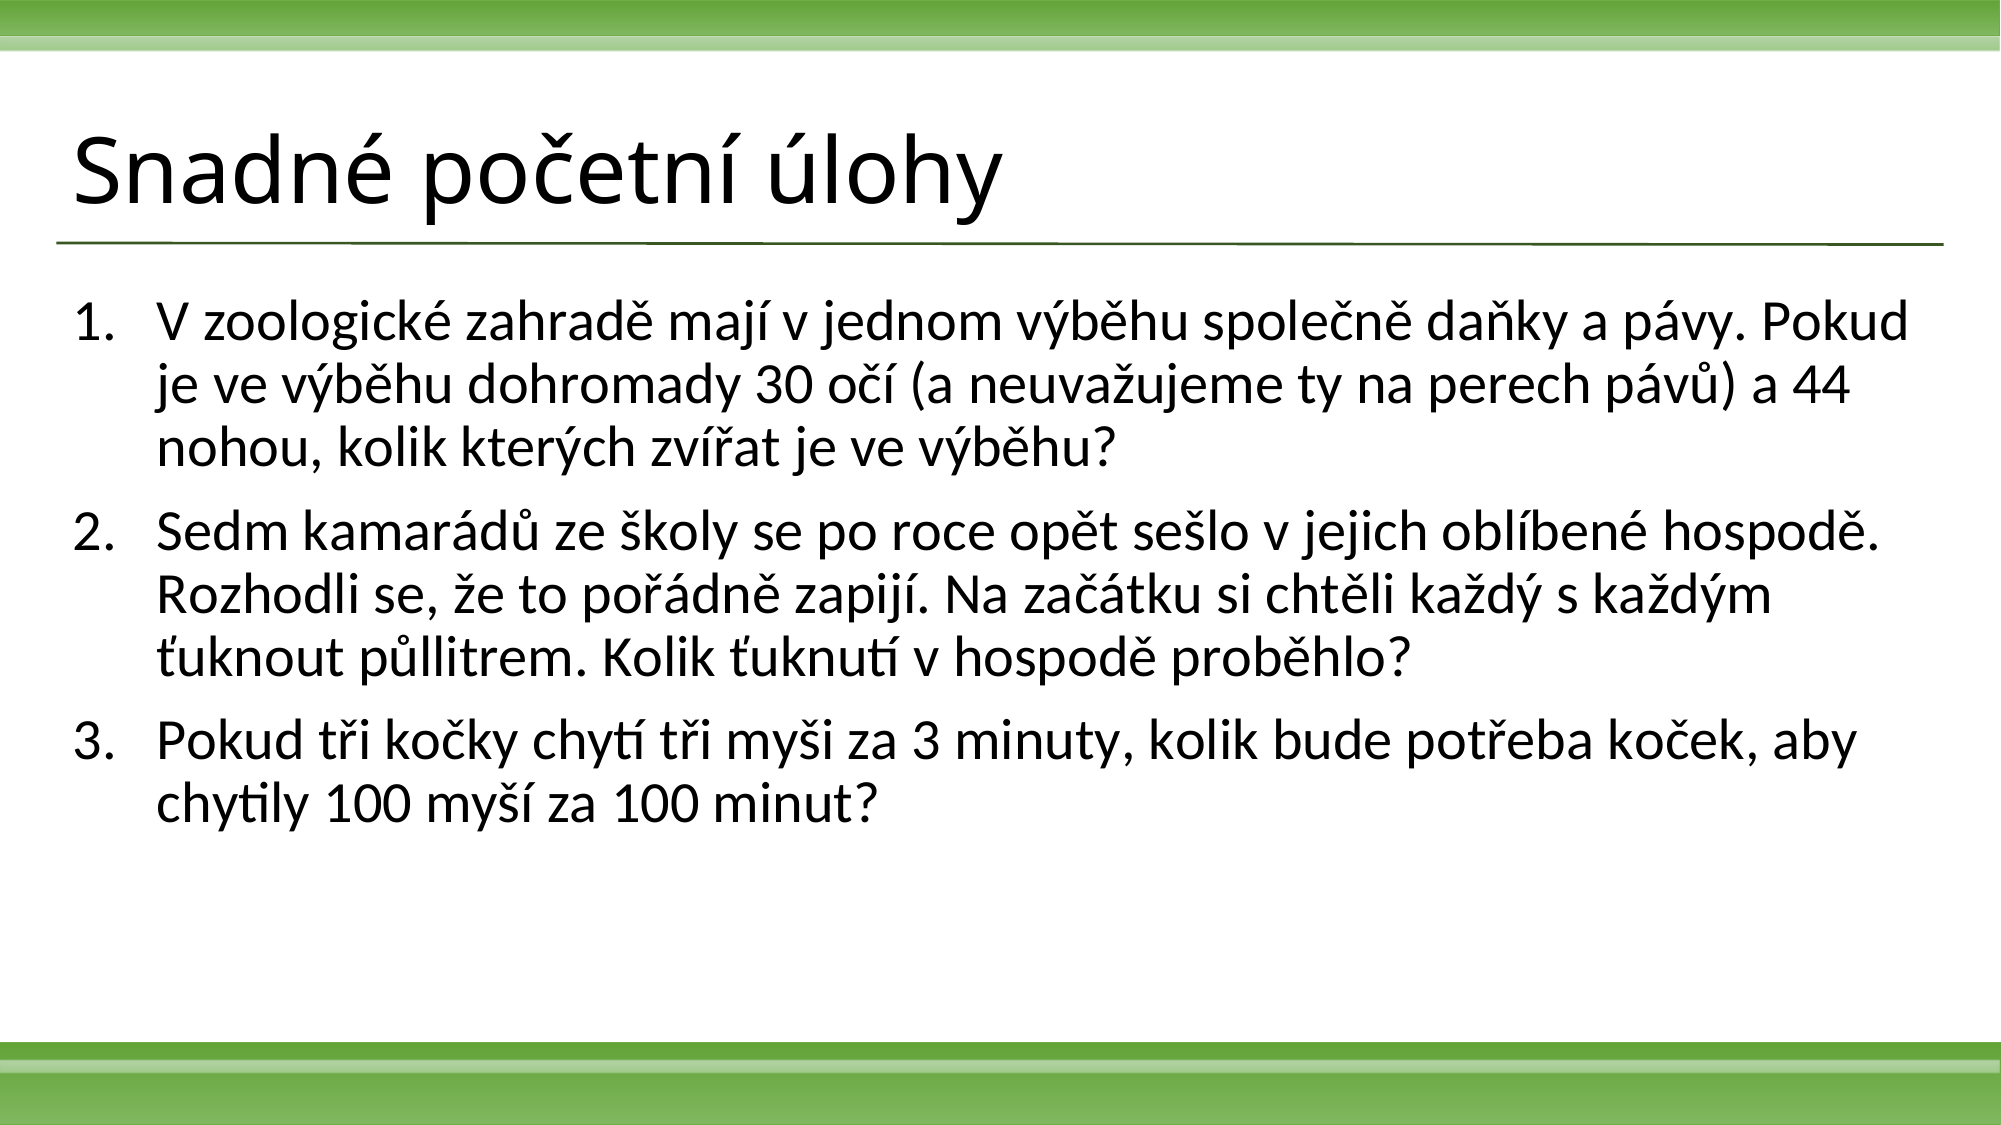

# Snadné početní úlohy
V zoologické zahradě mají v jednom výběhu společně daňky a pávy. Pokud je ve výběhu dohromady 30 očí (a neuvažujeme ty na perech pávů) a 44 nohou, kolik kterých zvířat je ve výběhu?
Sedm kamarádů ze školy se po roce opět sešlo v jejich oblíbené hospodě. Rozhodli se, že to pořádně zapijí. Na začátku si chtěli každý s každým ťuknout půllitrem. Kolik ťuknutí v hospodě proběhlo?
Pokud tři kočky chytí tři myši za 3 minuty, kolik bude potřeba koček, aby chytily 100 myší za 100 minut?